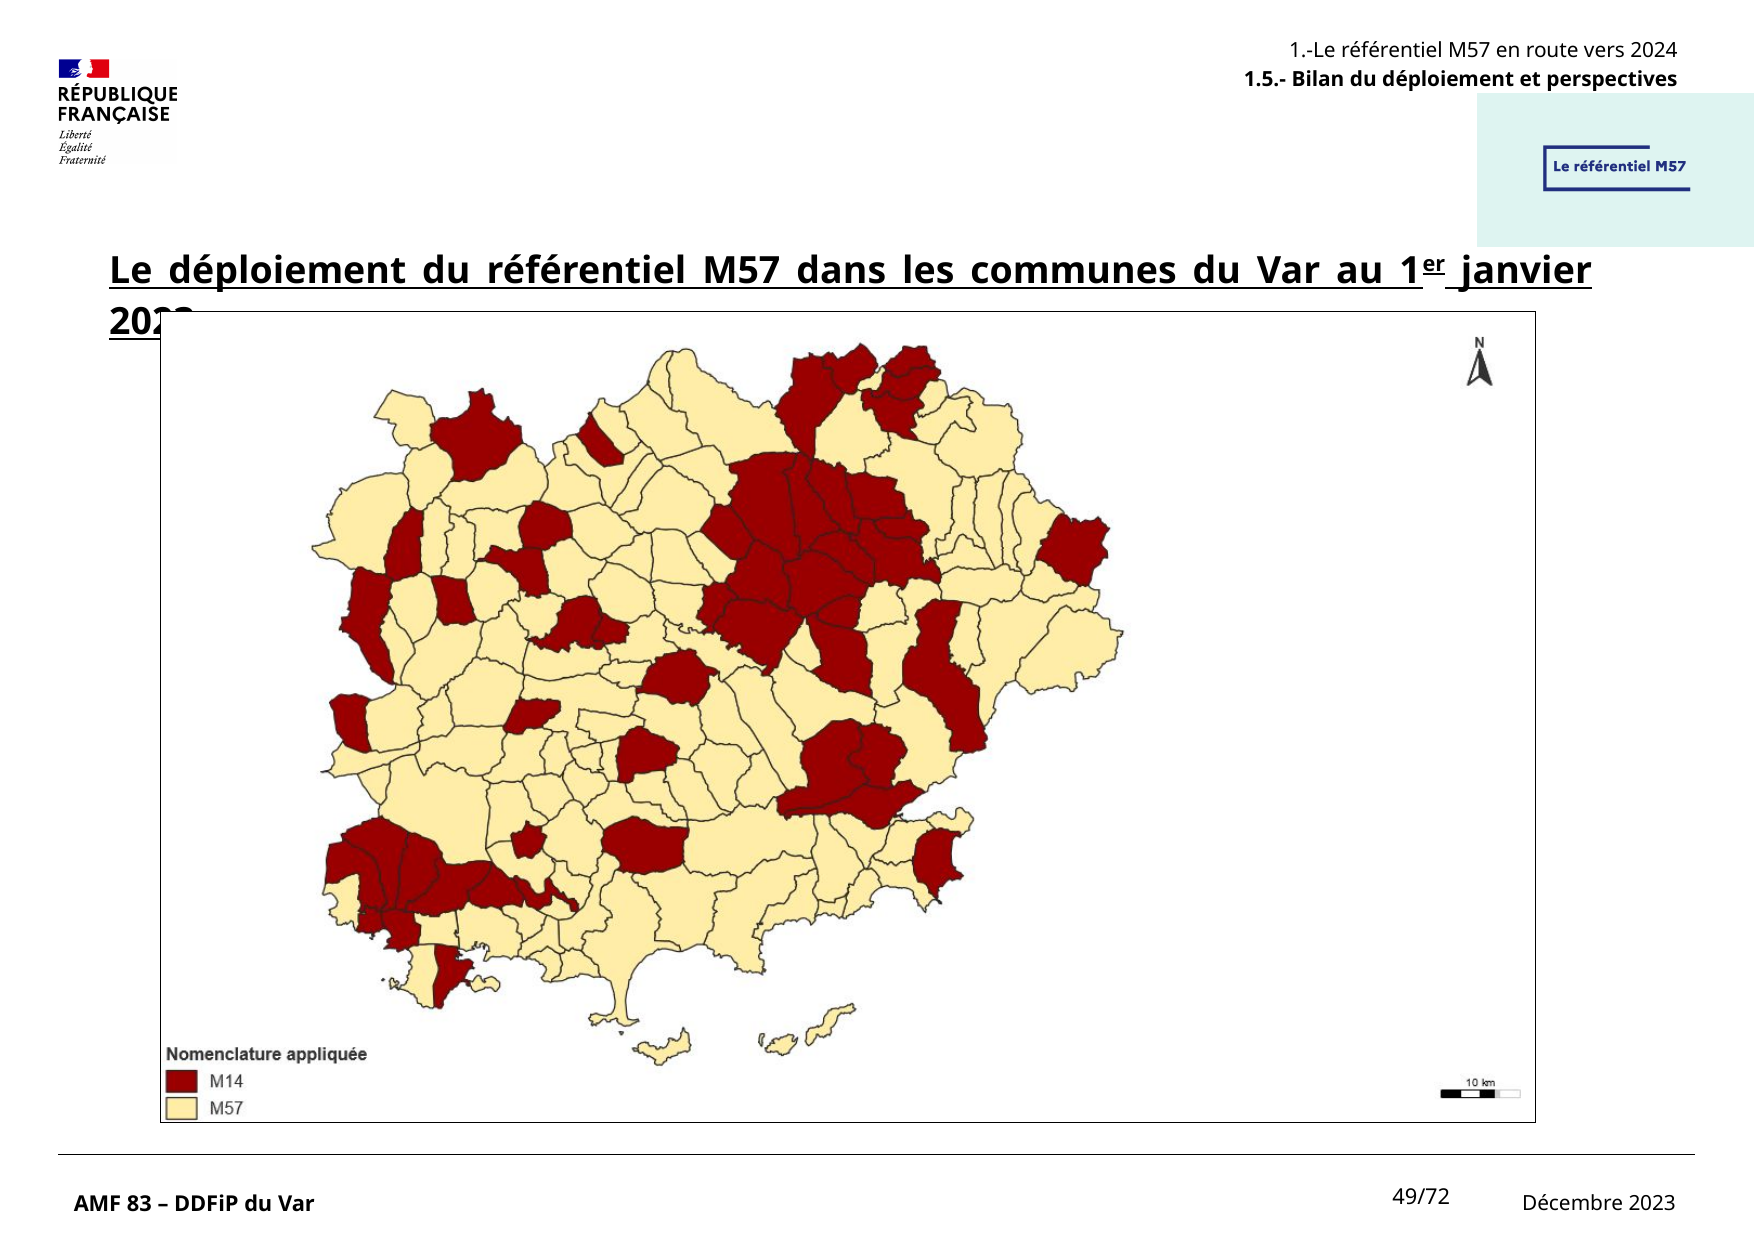

1.-Le référentiel M57 en route vers 2024
1.5.- Bilan du déploiement et perspectives
Le déploiement du référentiel M57 dans les communes du Var au 1er janvier 2023